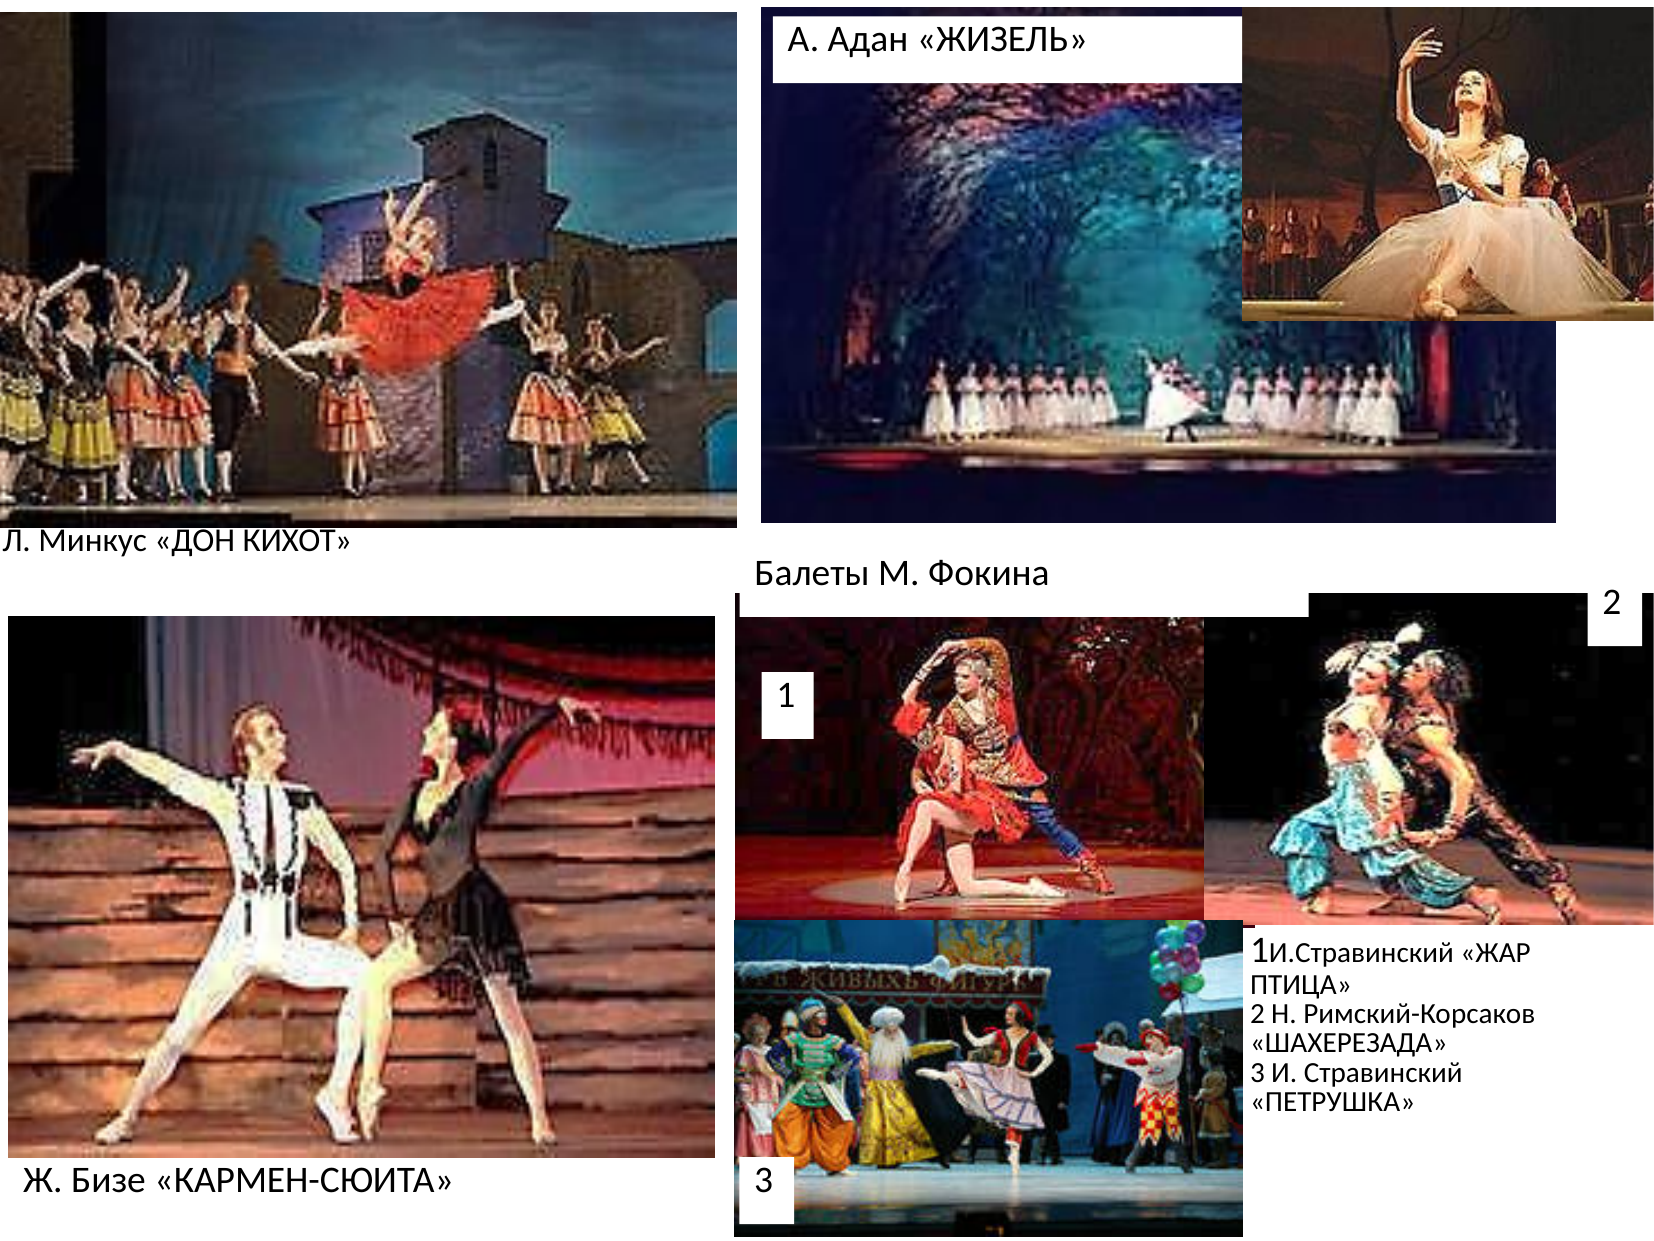

А. Адан «ЖИЗЕЛЬ»
#
Л. Минкус «ДОН КИХОТ»
Балеты М. Фокина
2
1
1И.Стравинский «ЖАР ПТИЦА»
2 Н. Римский-Корсаков
«ШАХЕРЕЗАДА»
3 И. Стравинский
«ПЕТРУШКА»
Ж. Бизе «КАРМЕН-СЮИТА»
3